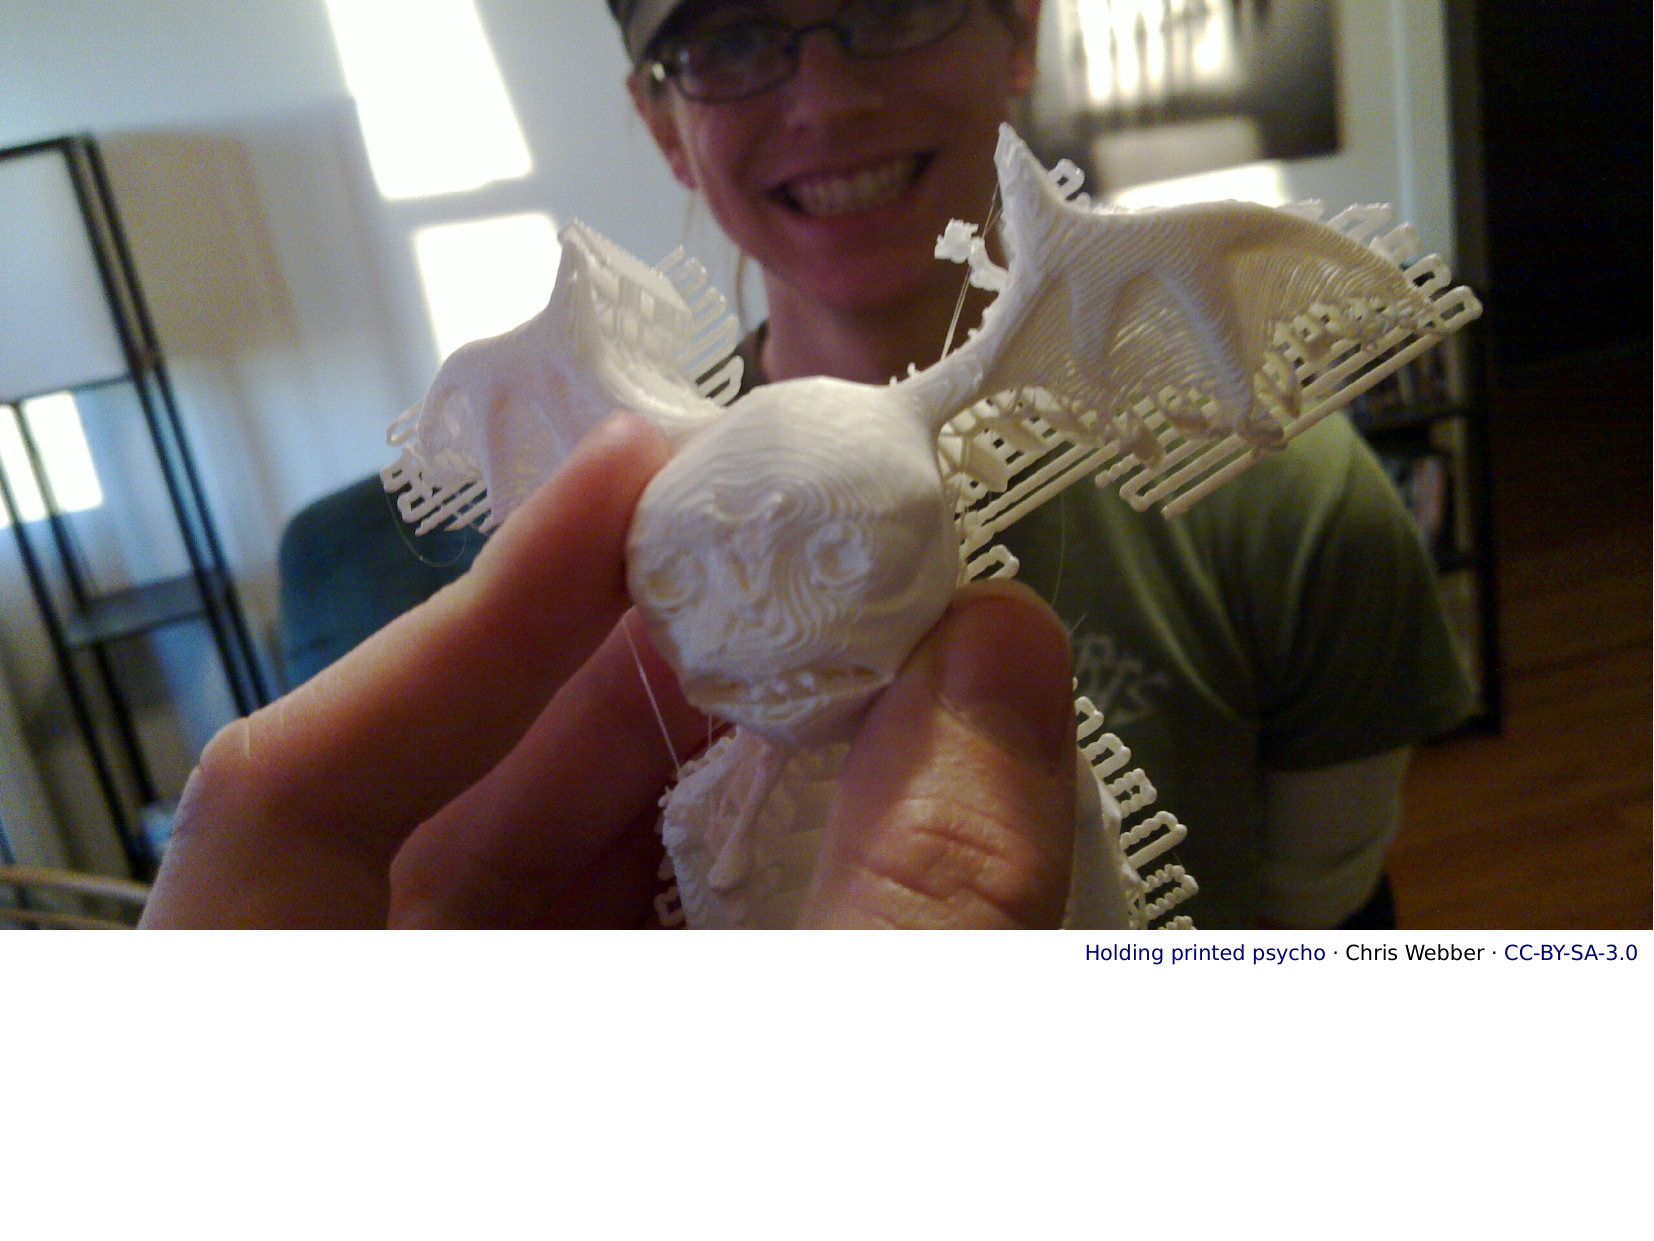

Holding printed psycho · Chris Webber · CC-BY-SA-3.0